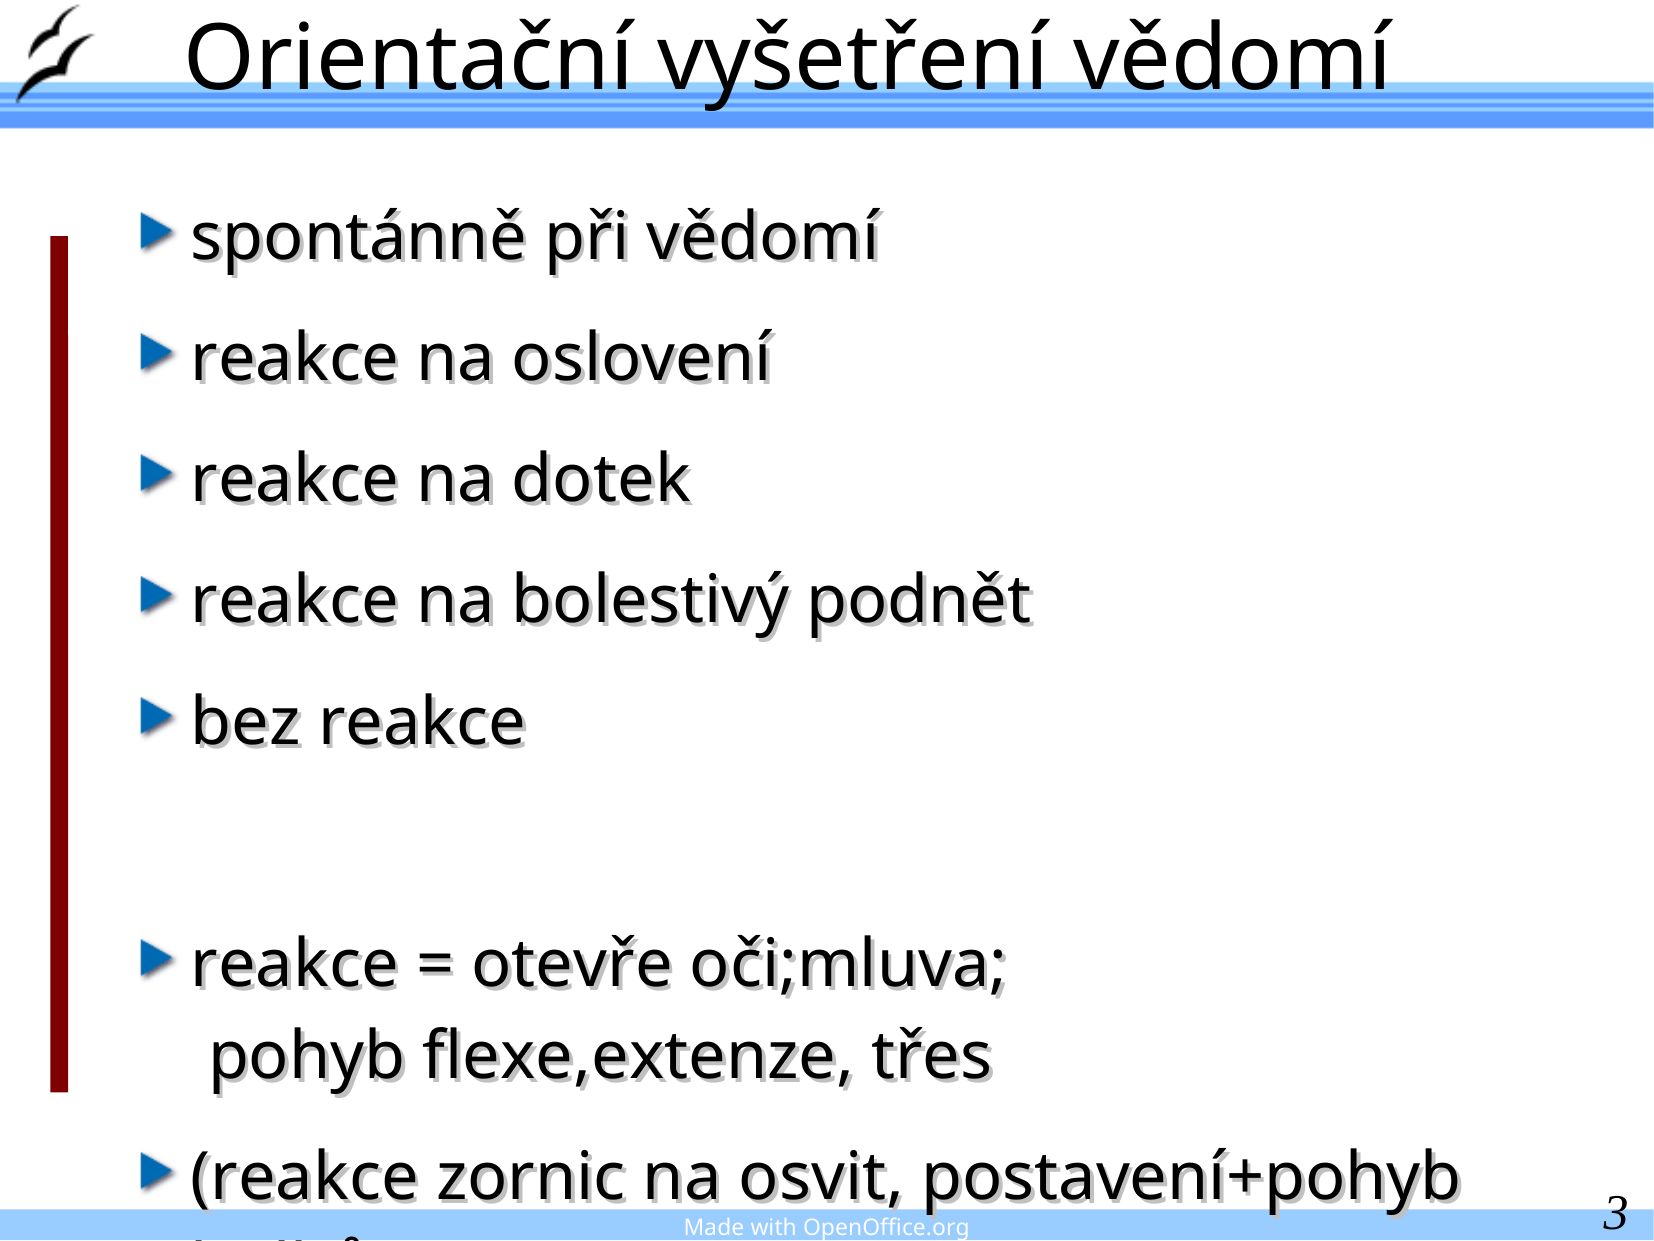

# Orientační vyšetření vědomí
spontánně při vědomí
reakce na oslovení
reakce na dotek
reakce na bolestivý podnět
bez reakce
reakce = otevře oči;mluva;
 pohyb flexe,extenze, třes
(reakce zornic na osvit, postavení+pohyb bulbů)